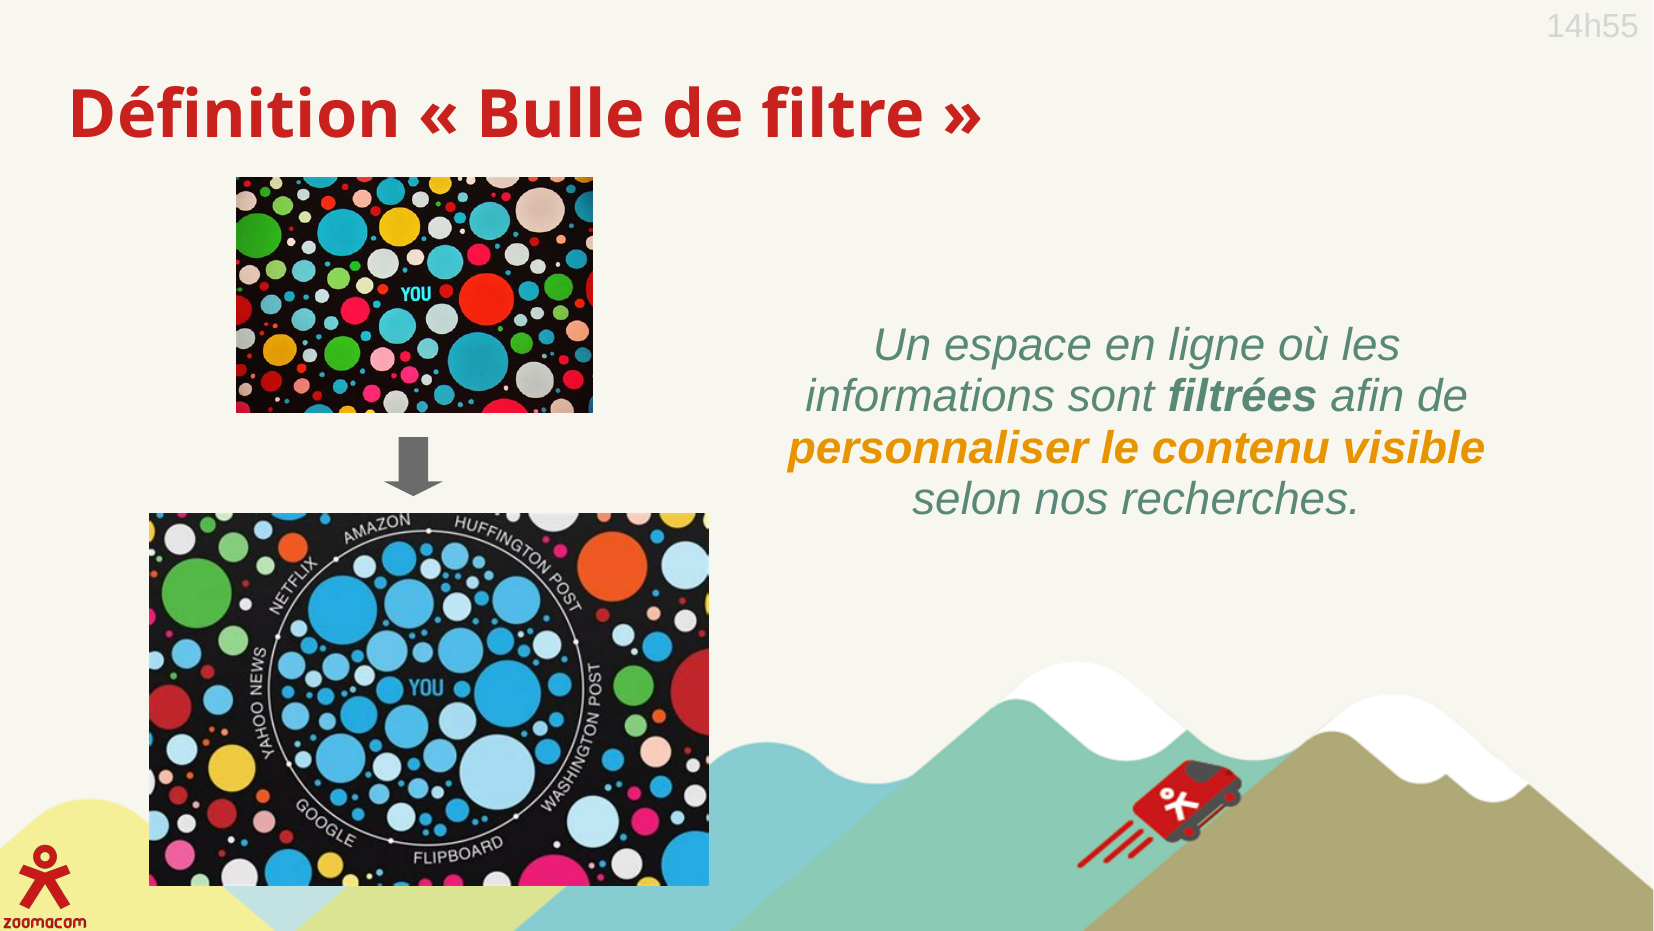

14h55
Définition « Bulle de filtre »
Un espace en ligne où les informations sont filtrées afin de personnaliser le contenu visible selon nos recherches.